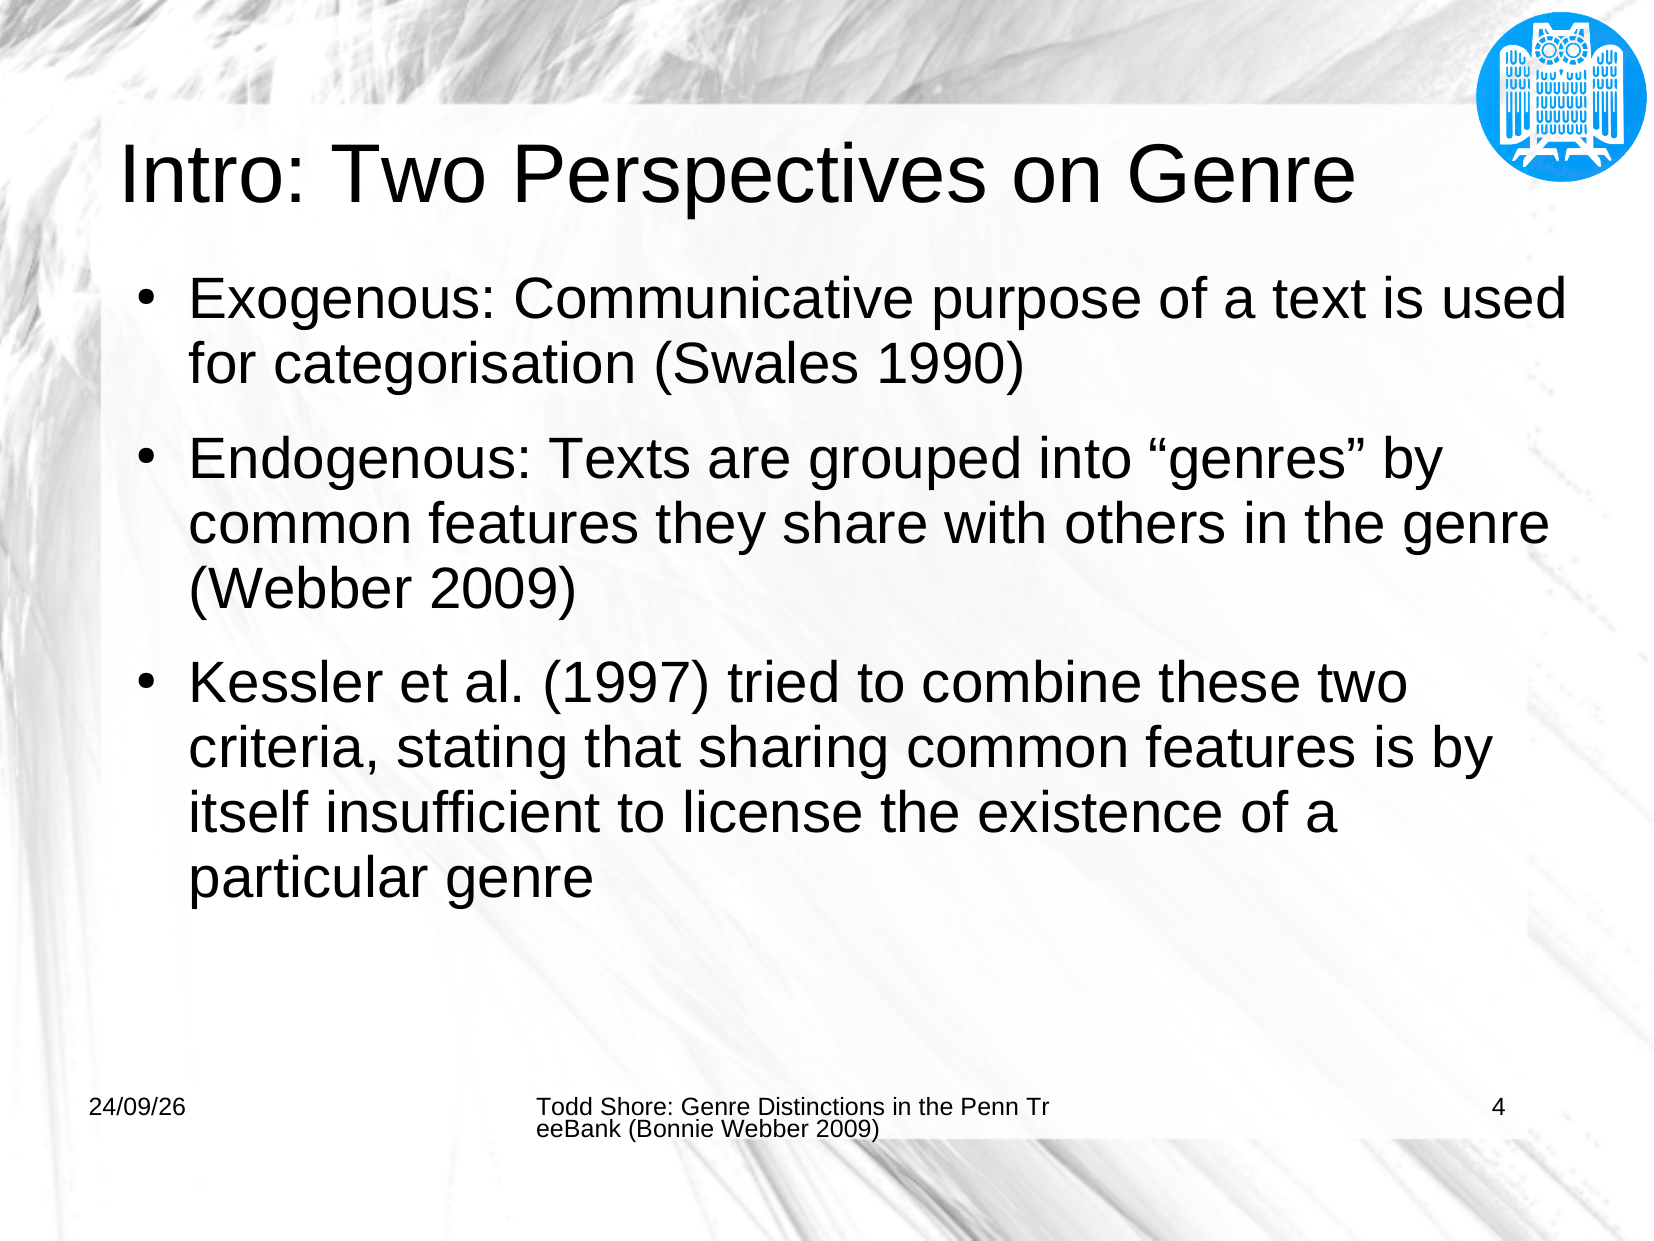

# Intro: Two Perspectives on Genre
Exogenous: Communicative purpose of a text is used for categorisation (Swales 1990)
Endogenous: Texts are grouped into “genres” by common features they share with others in the genre (Webber 2009)
Kessler et al. (1997) tried to combine these two criteria, stating that sharing common features is by itself insufficient to license the existence of a particular genre
Todd Shore: Genre Distinctions in the Penn TreeBank (Bonnie Webber 2009)
4